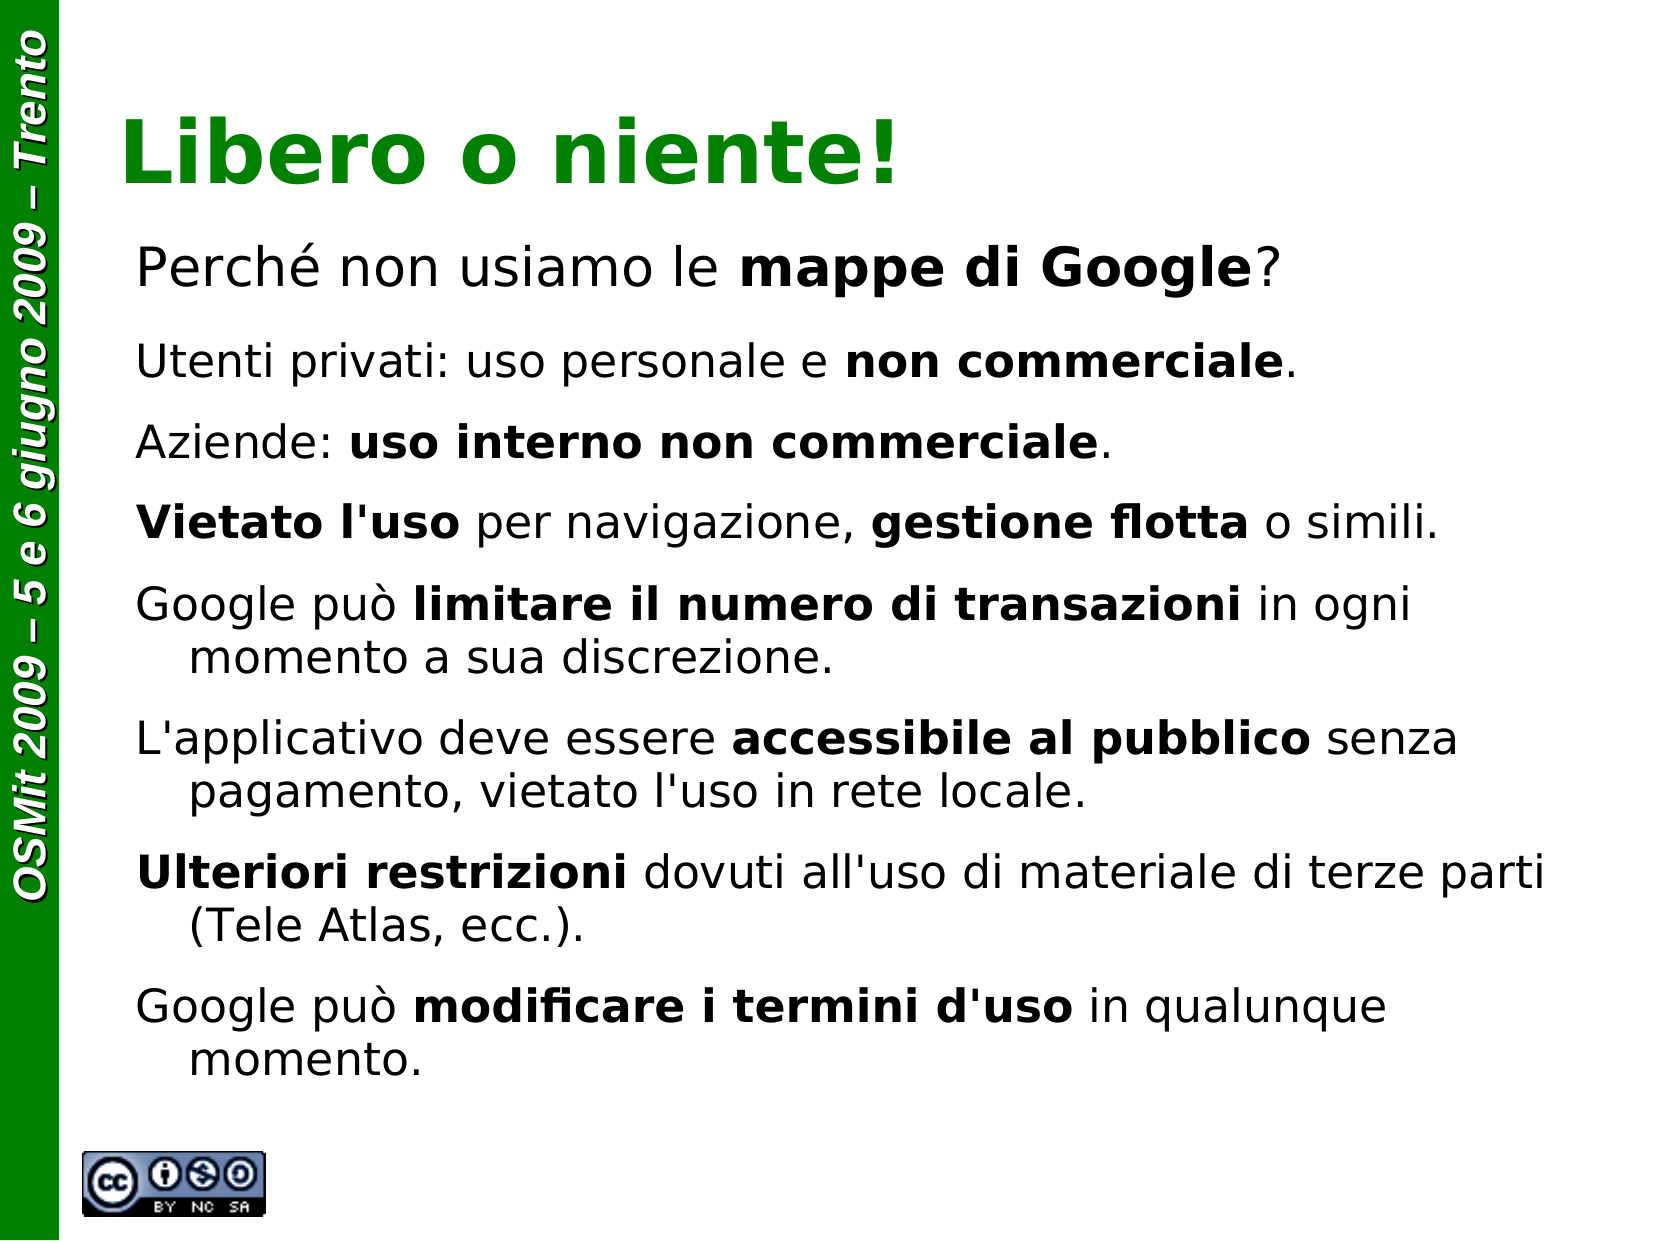

# Libero o niente!
Perché non usiamo le mappe di Google?
Utenti privati: uso personale e non commerciale.
Aziende: uso interno non commerciale.
Vietato l'uso per navigazione, gestione flotta o simili.
Google può limitare il numero di transazioni in ogni momento a sua discrezione.
L'applicativo deve essere accessibile al pubblico senza pagamento, vietato l'uso in rete locale.
Ulteriori restrizioni dovuti all'uso di materiale di terze parti (Tele Atlas, ecc.).
Google può modificare i termini d'uso in qualunque momento.